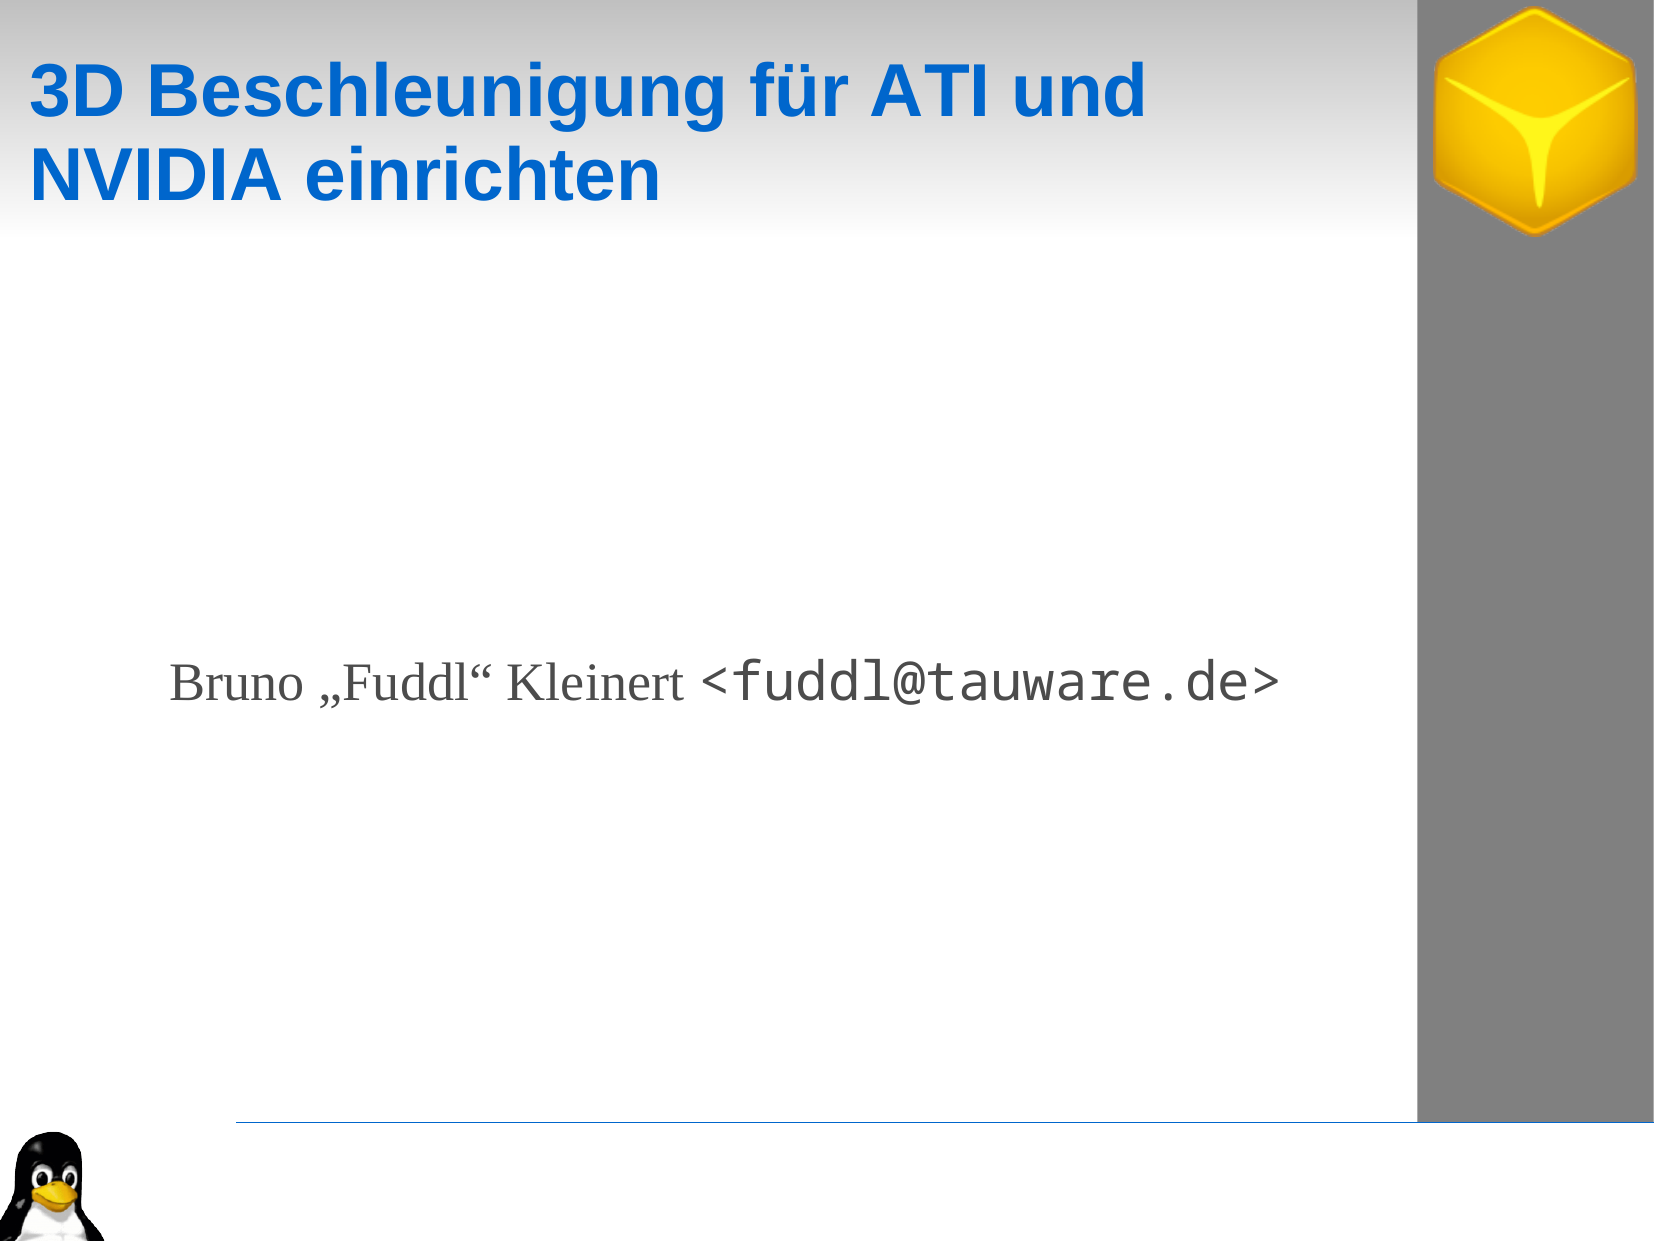

# 3D Beschleunigung für ATI und NVIDIA einrichten
Bruno „Fuddl“ Kleinert <fuddl@tauware.de>